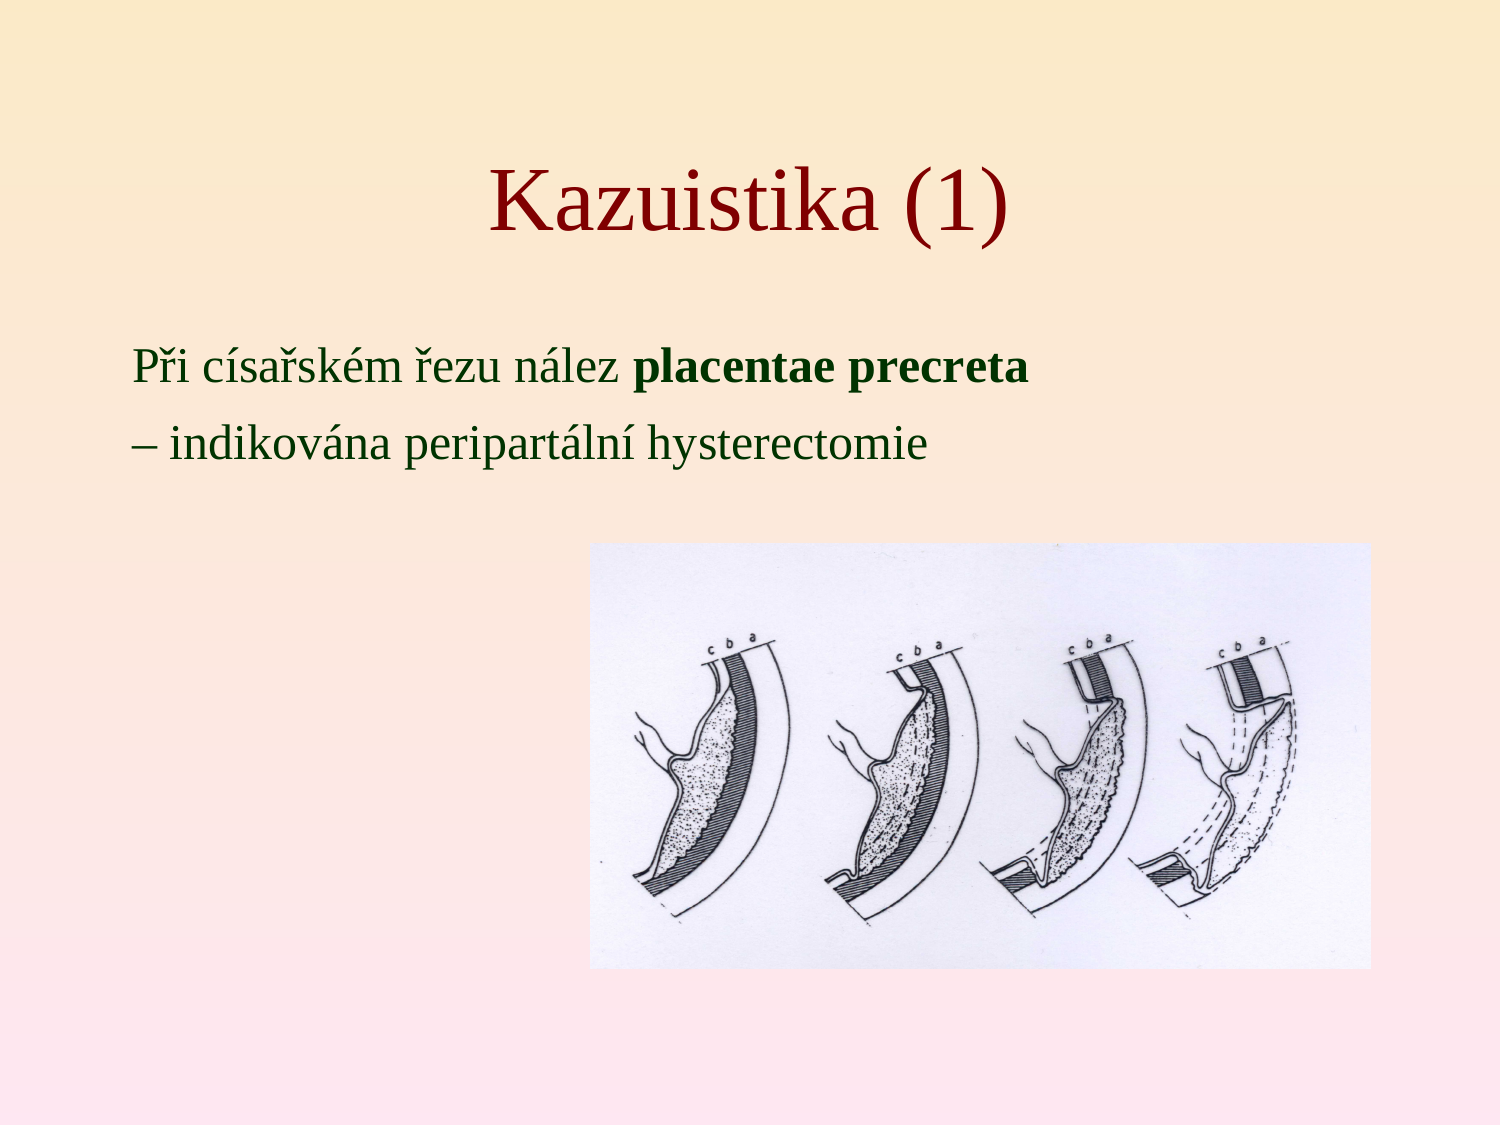

# Kazuistika (1)
Při císařském řezu nález placentae precreta
– indikována peripartální hysterectomie